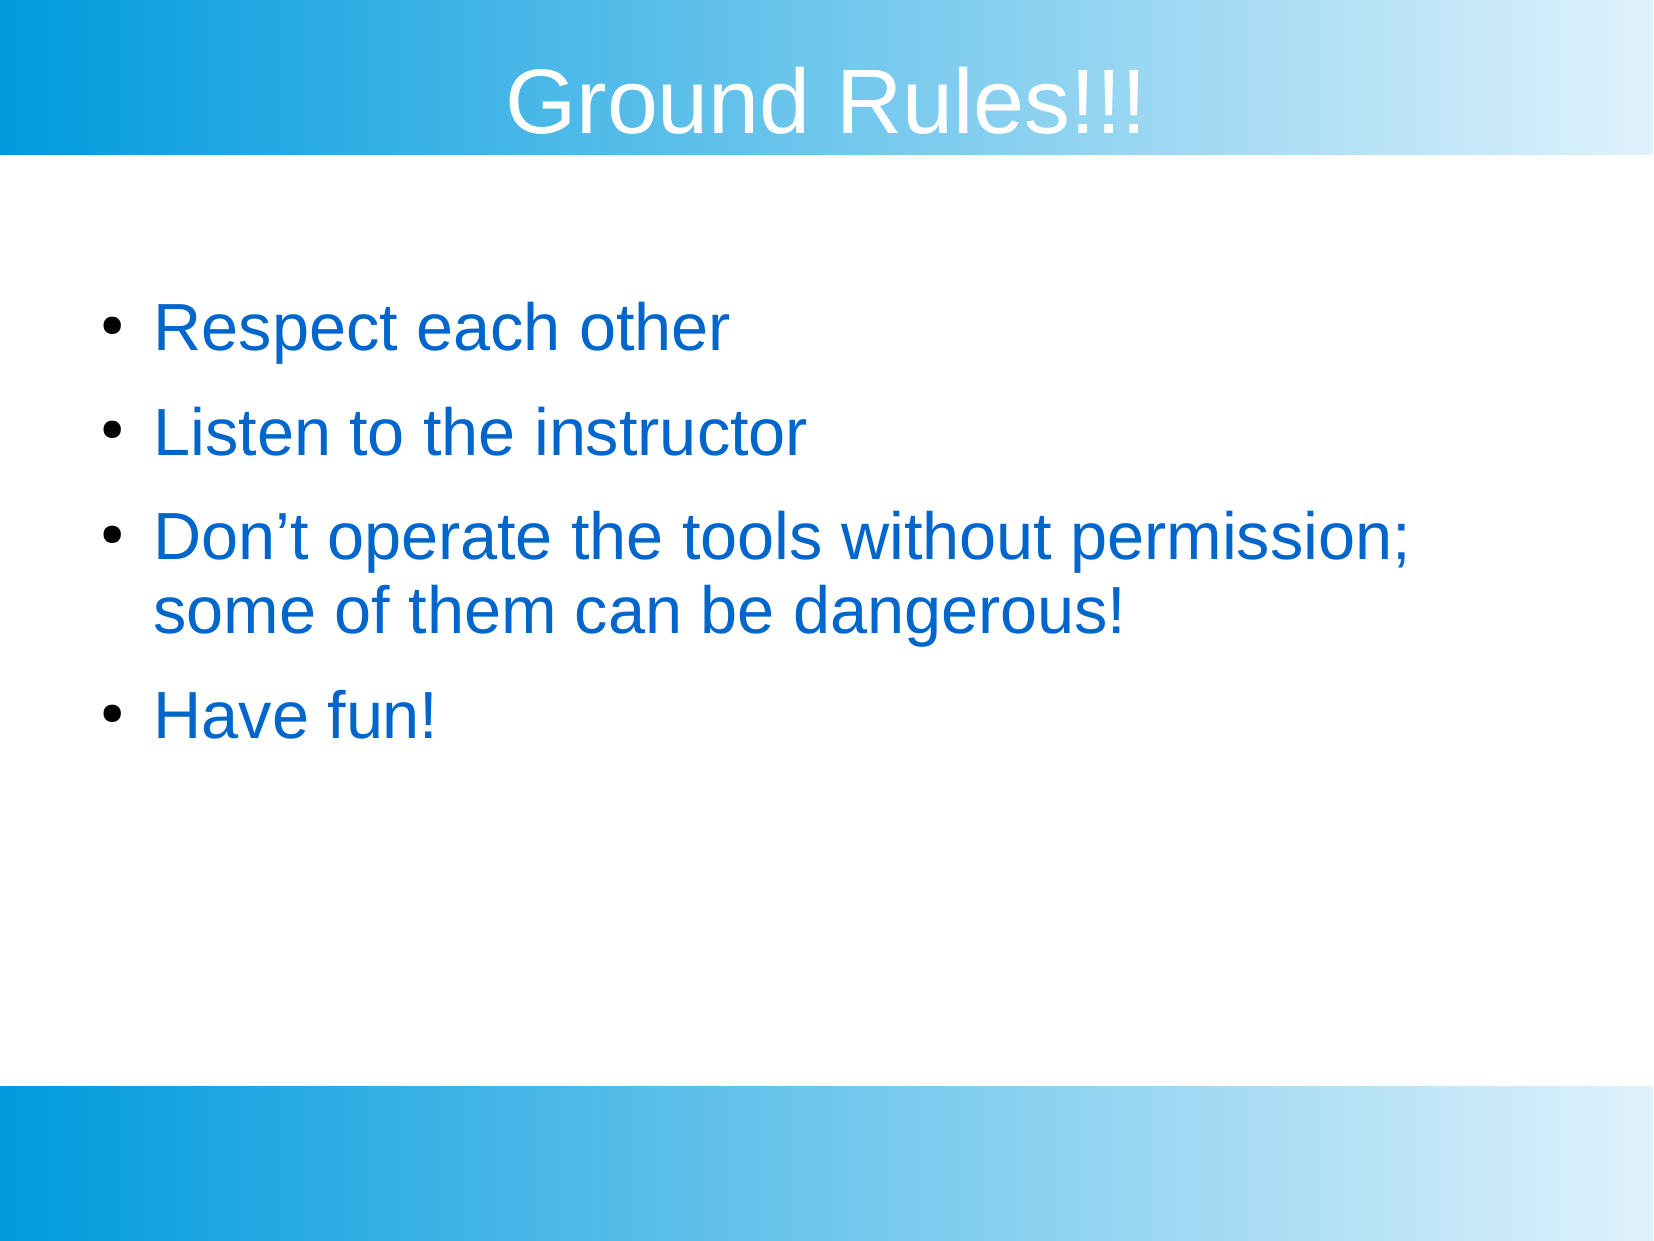

# Ground Rules!!!
Respect each other
Listen to the instructor
Don’t operate the tools without permission; some of them can be dangerous!
Have fun!